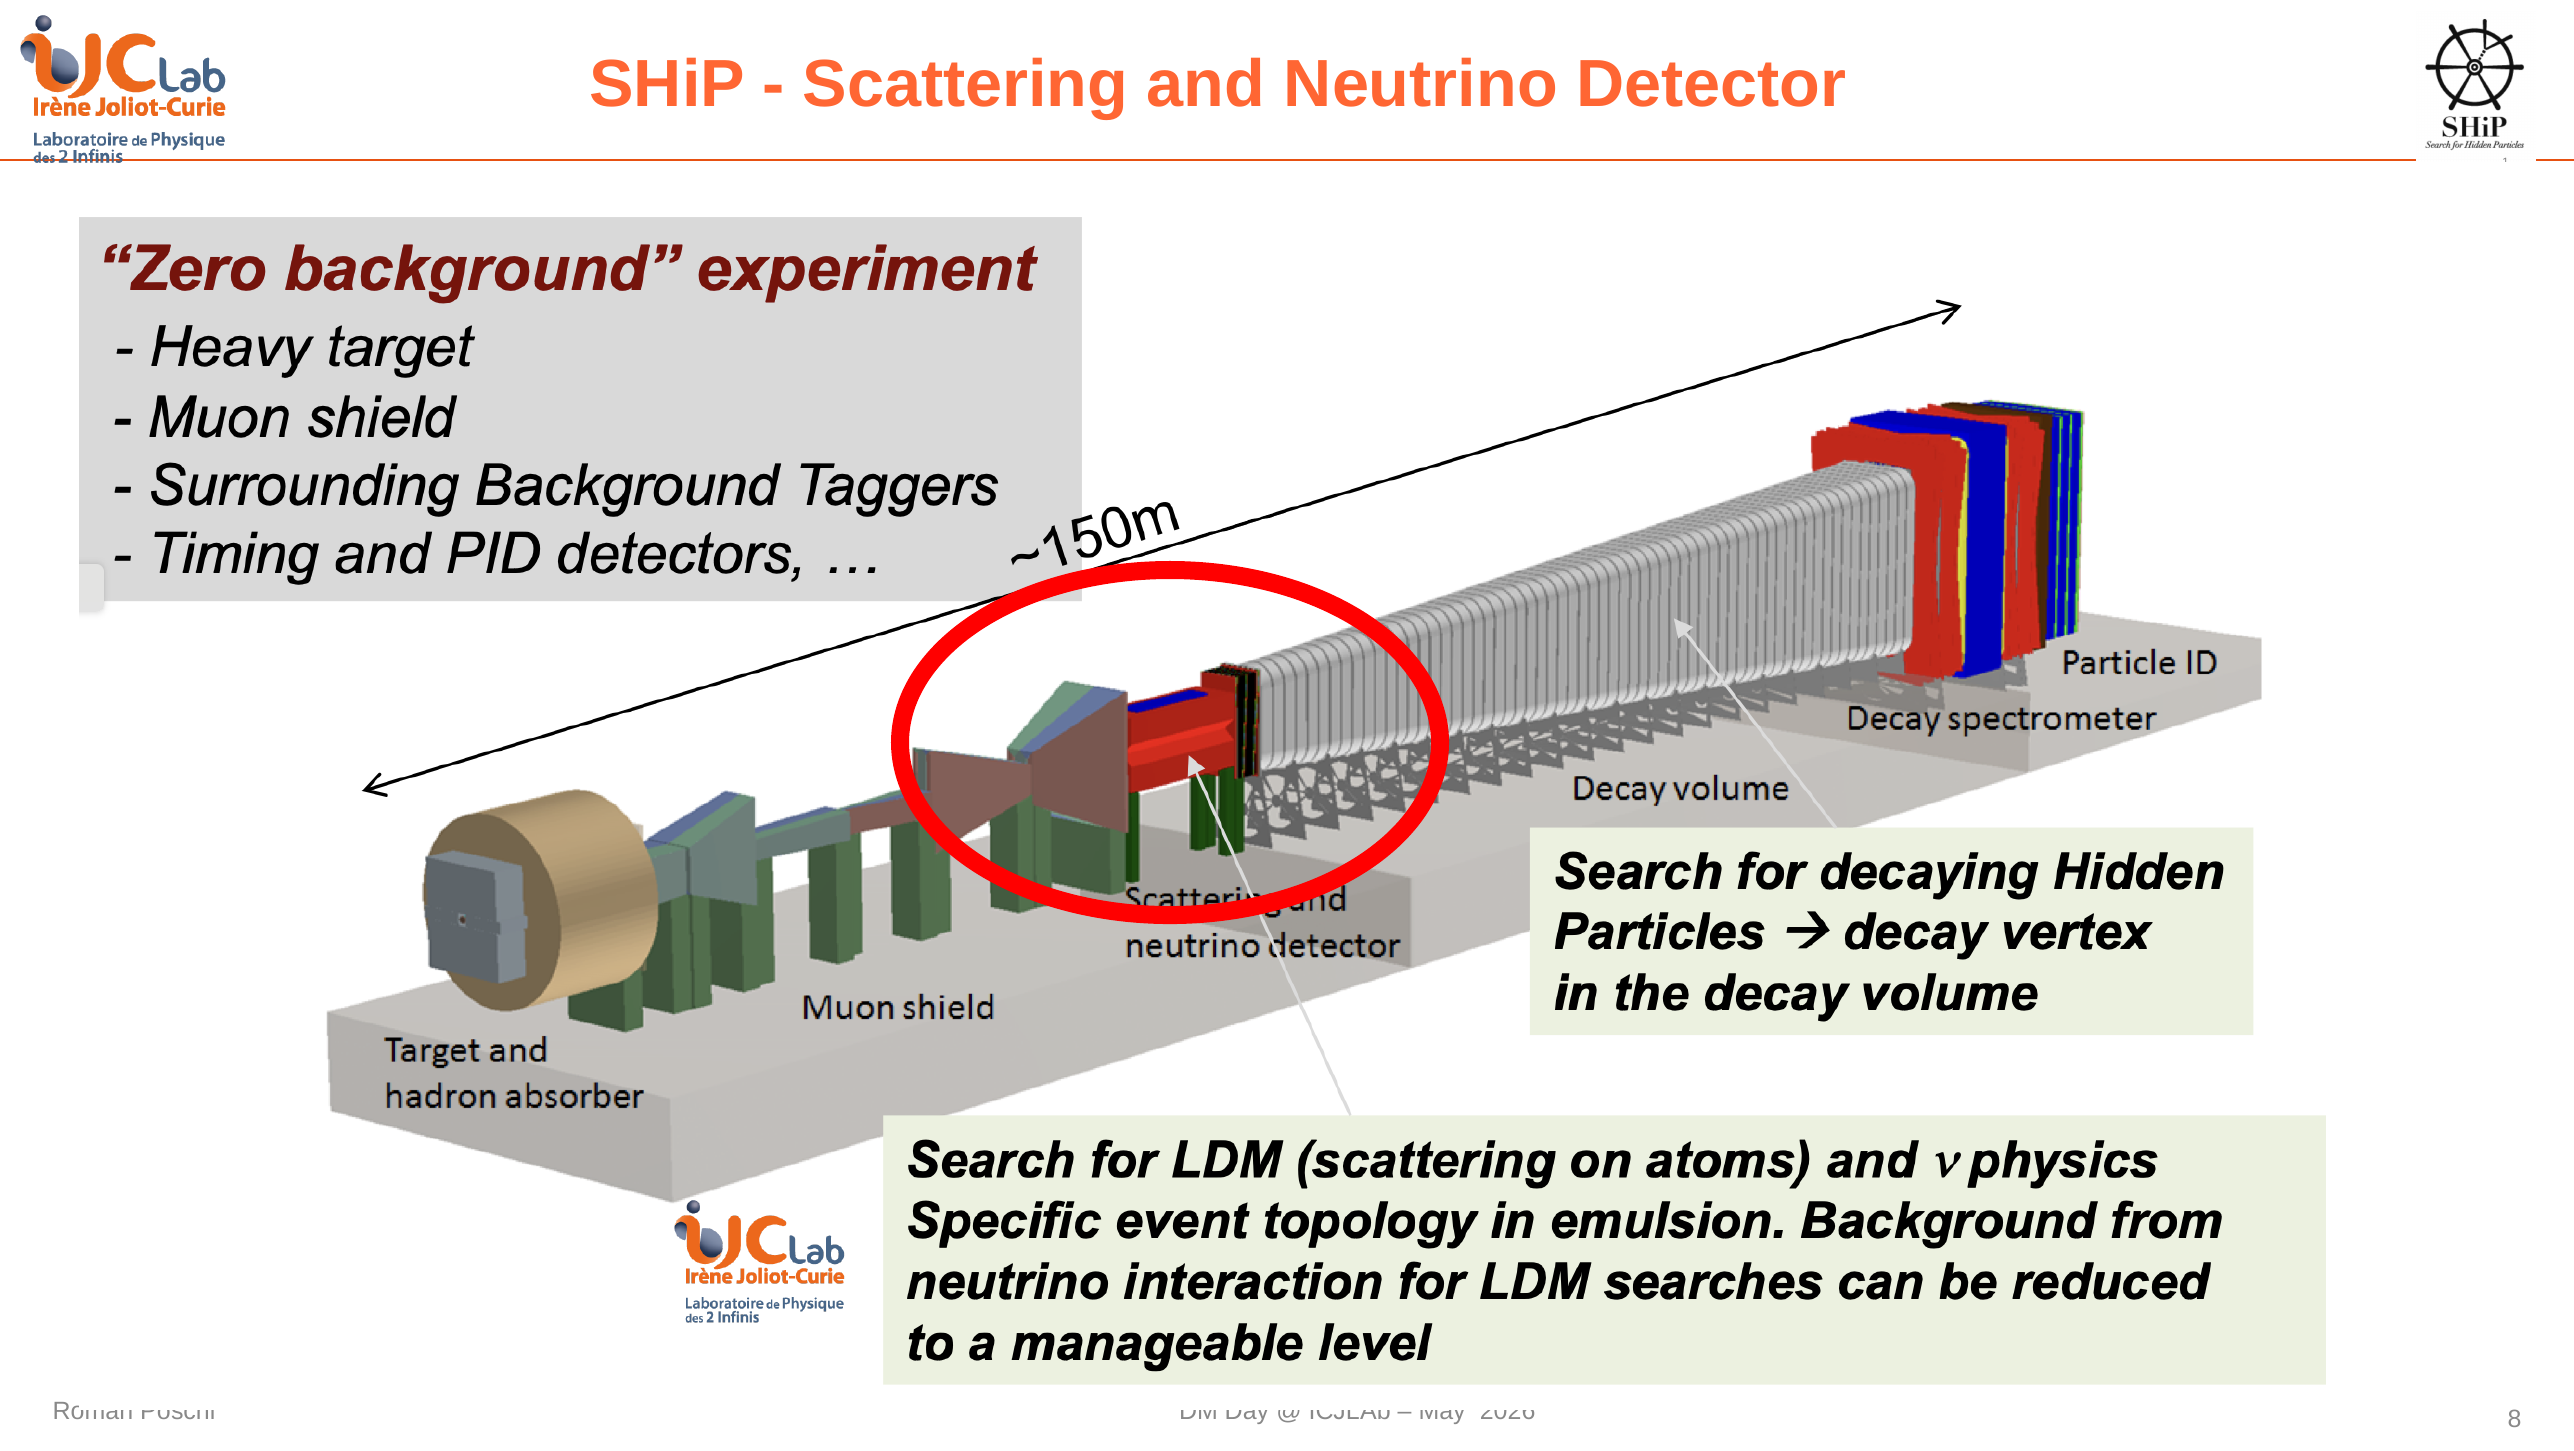

# SHiP - Scattering and Neutrino Detector